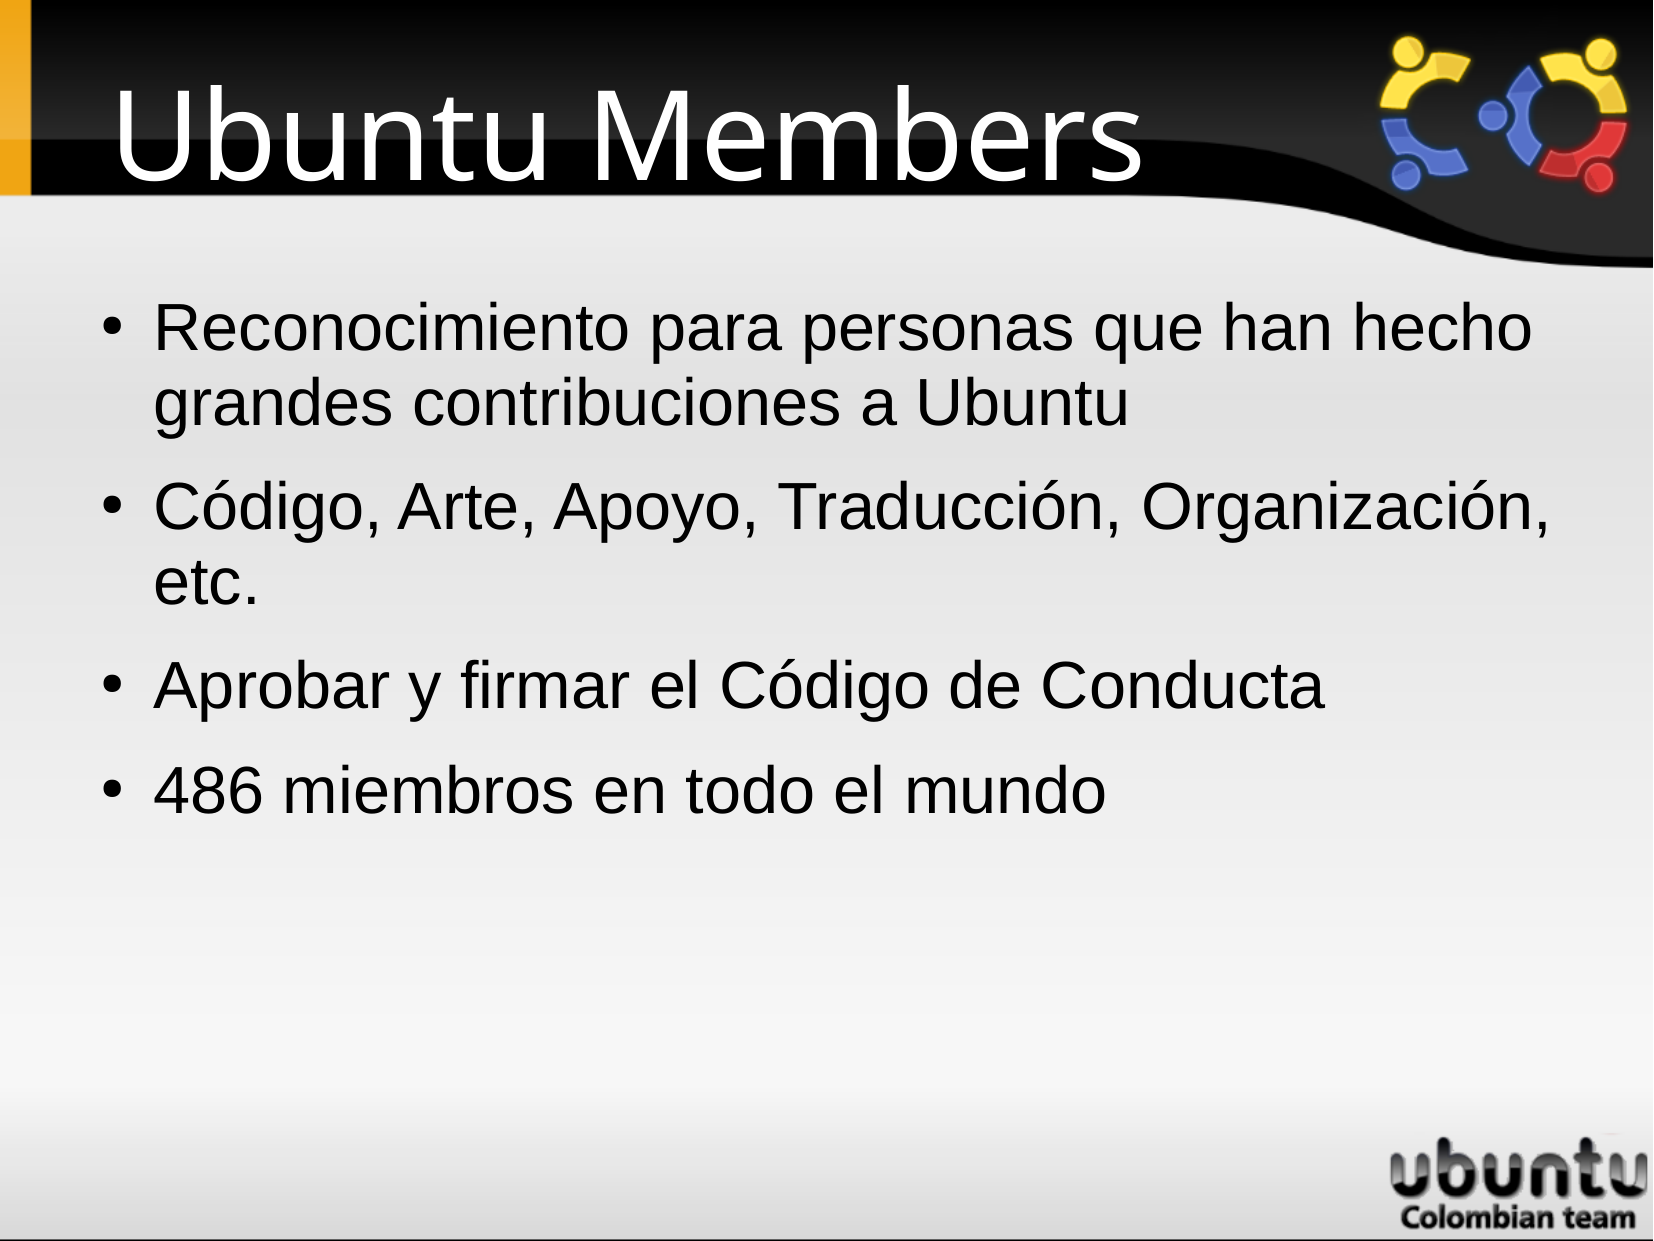

Ubuntu Members
# Reconocimiento para personas que han hecho grandes contribuciones a Ubuntu
Código, Arte, Apoyo, Traducción, Organización, etc.
Aprobar y firmar el Código de Conducta
486 miembros en todo el mundo